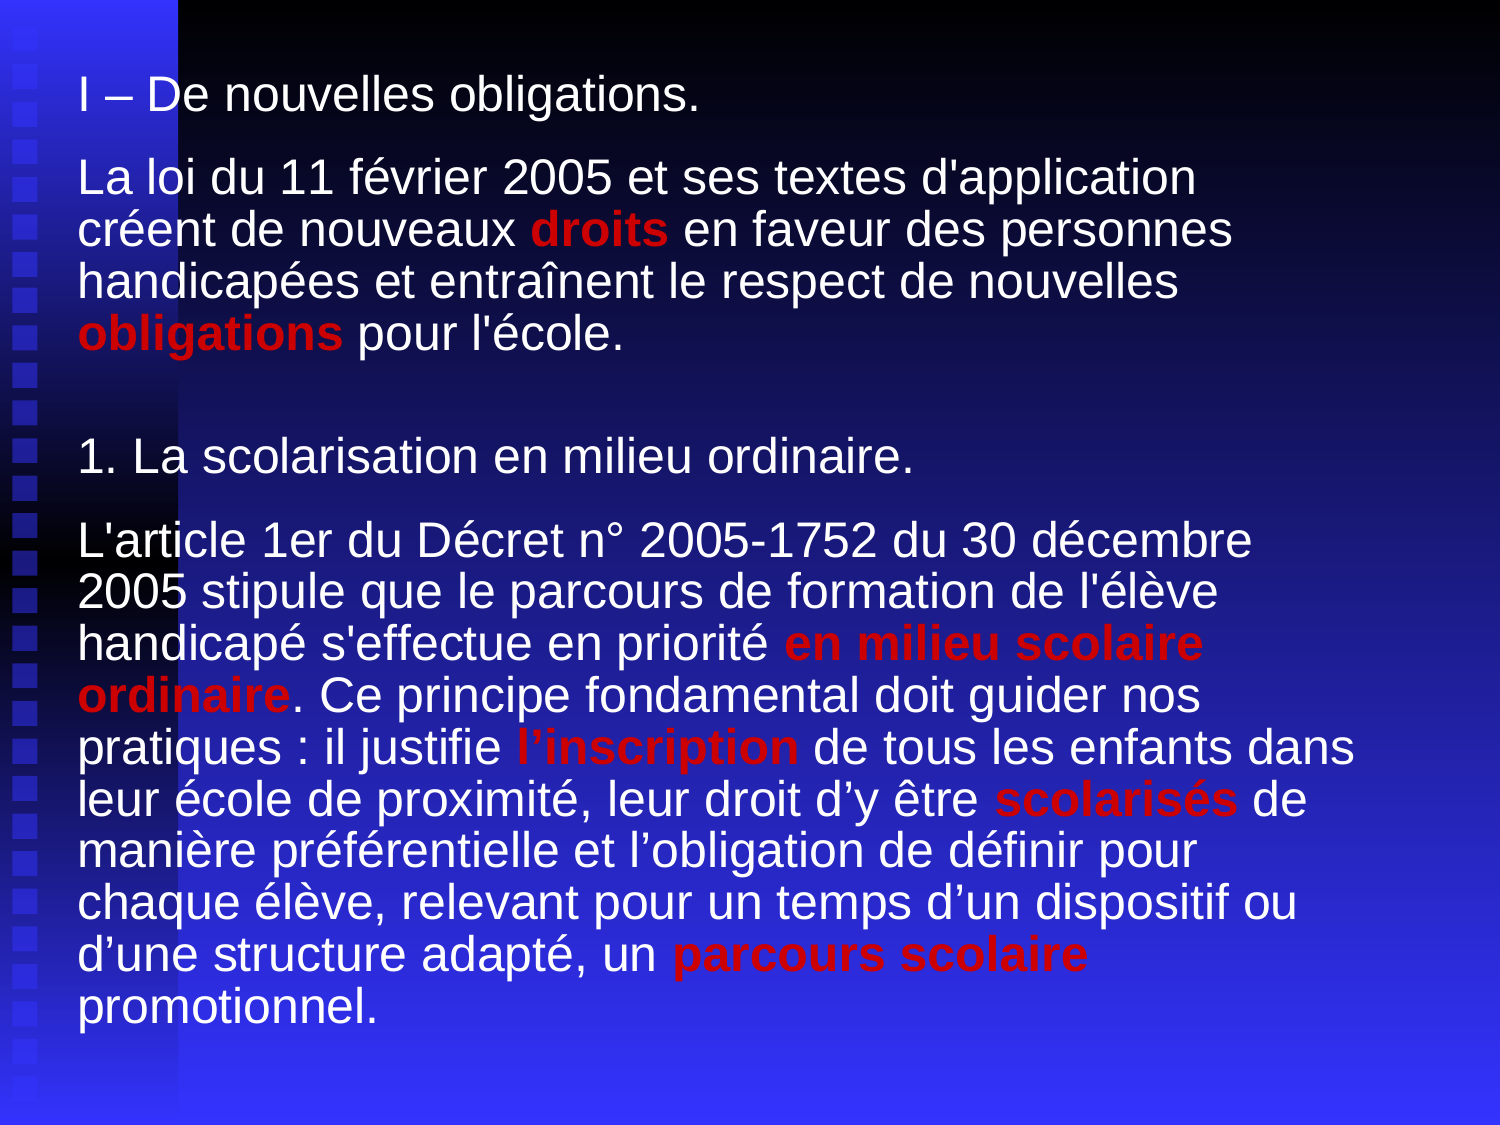

I – De nouvelles obligations.
La loi du 11 février 2005 et ses textes d'application créent de nouveaux droits en faveur des personnes handicapées et entraînent le respect de nouvelles obligations pour l'école.
1. La scolarisation en milieu ordinaire.
L'article 1er du Décret n° 2005-1752 du 30 décembre 2005 stipule que le parcours de formation de l'élève handicapé s'effectue en priorité en milieu scolaire ordinaire. Ce principe fondamental doit guider nos pratiques : il justifie l’inscription de tous les enfants dans leur école de proximité, leur droit d’y être scolarisés de manière préférentielle et l’obligation de définir pour chaque élève, relevant pour un temps d’un dispositif ou d’une structure adapté, un parcours scolaire promotionnel.